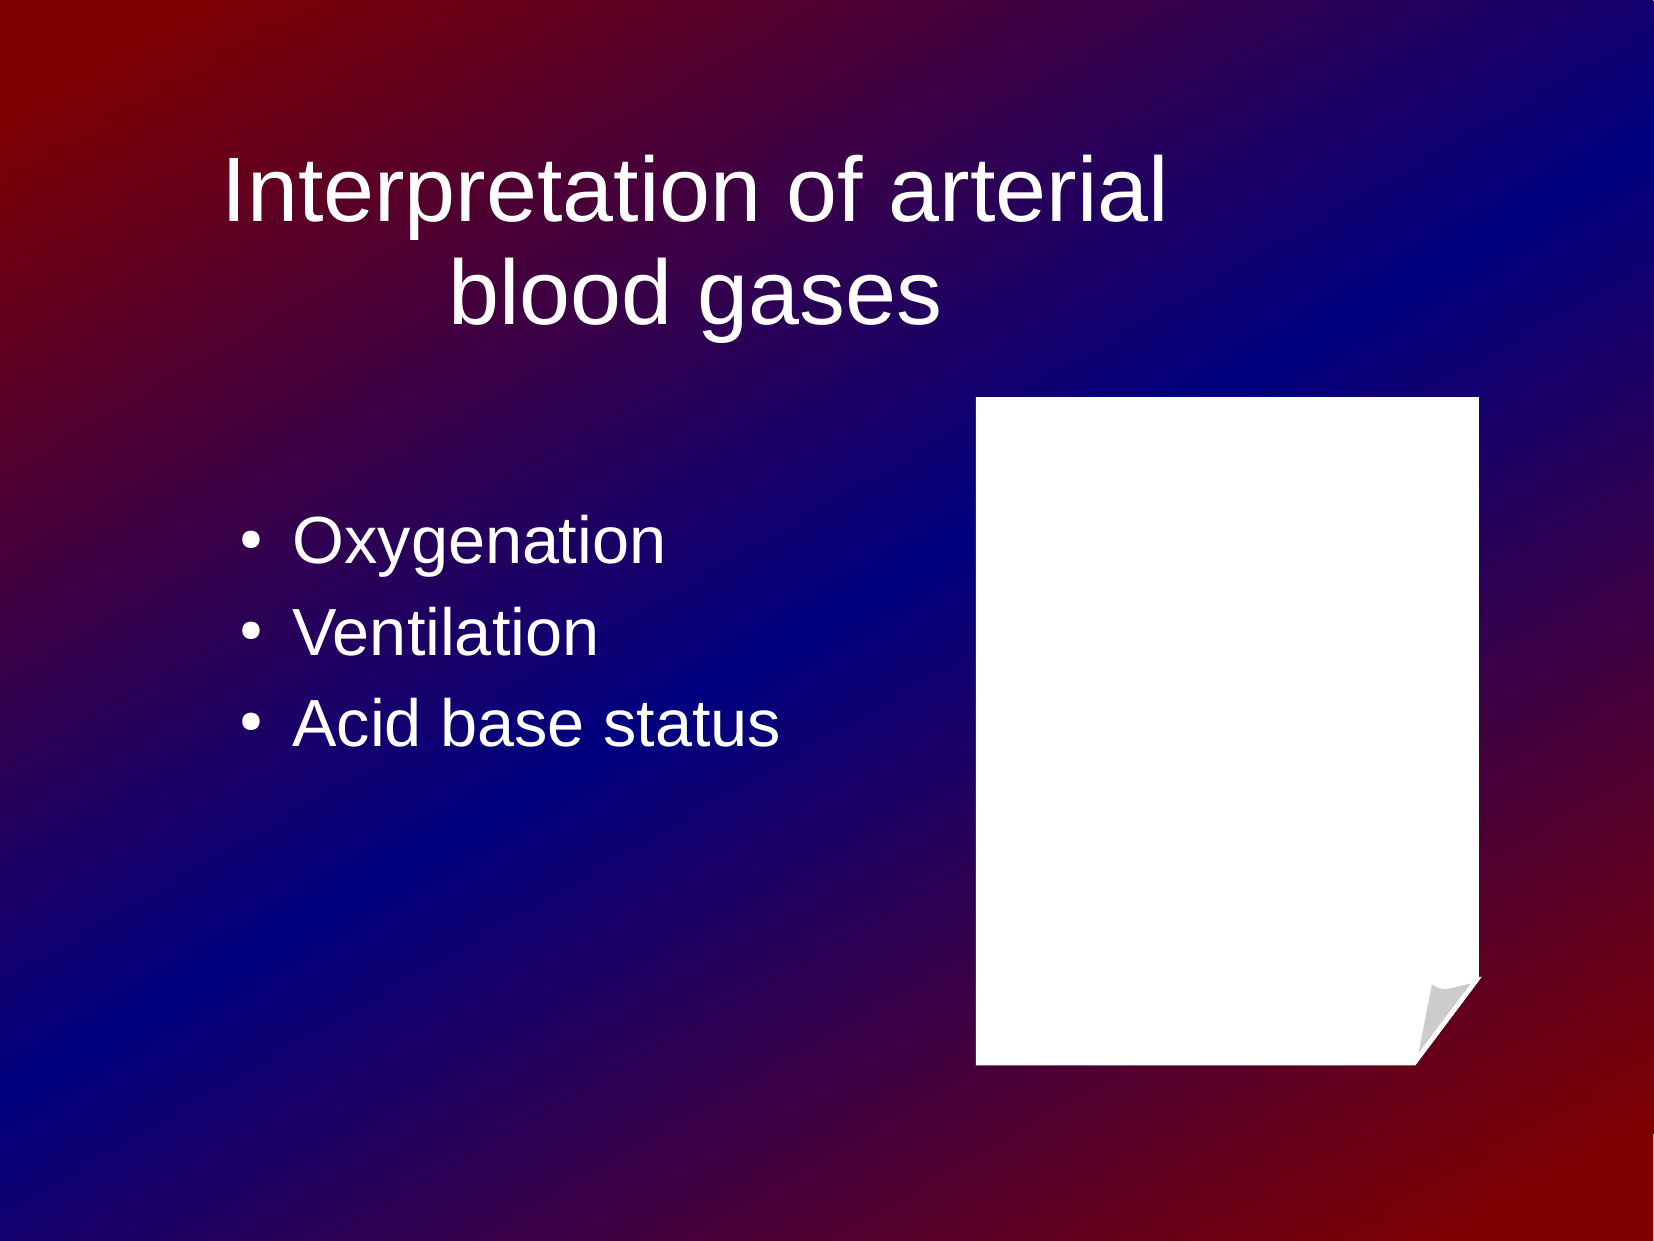

# Interpretation of arterial blood gases
Oxygenation
Ventilation
Acid base status